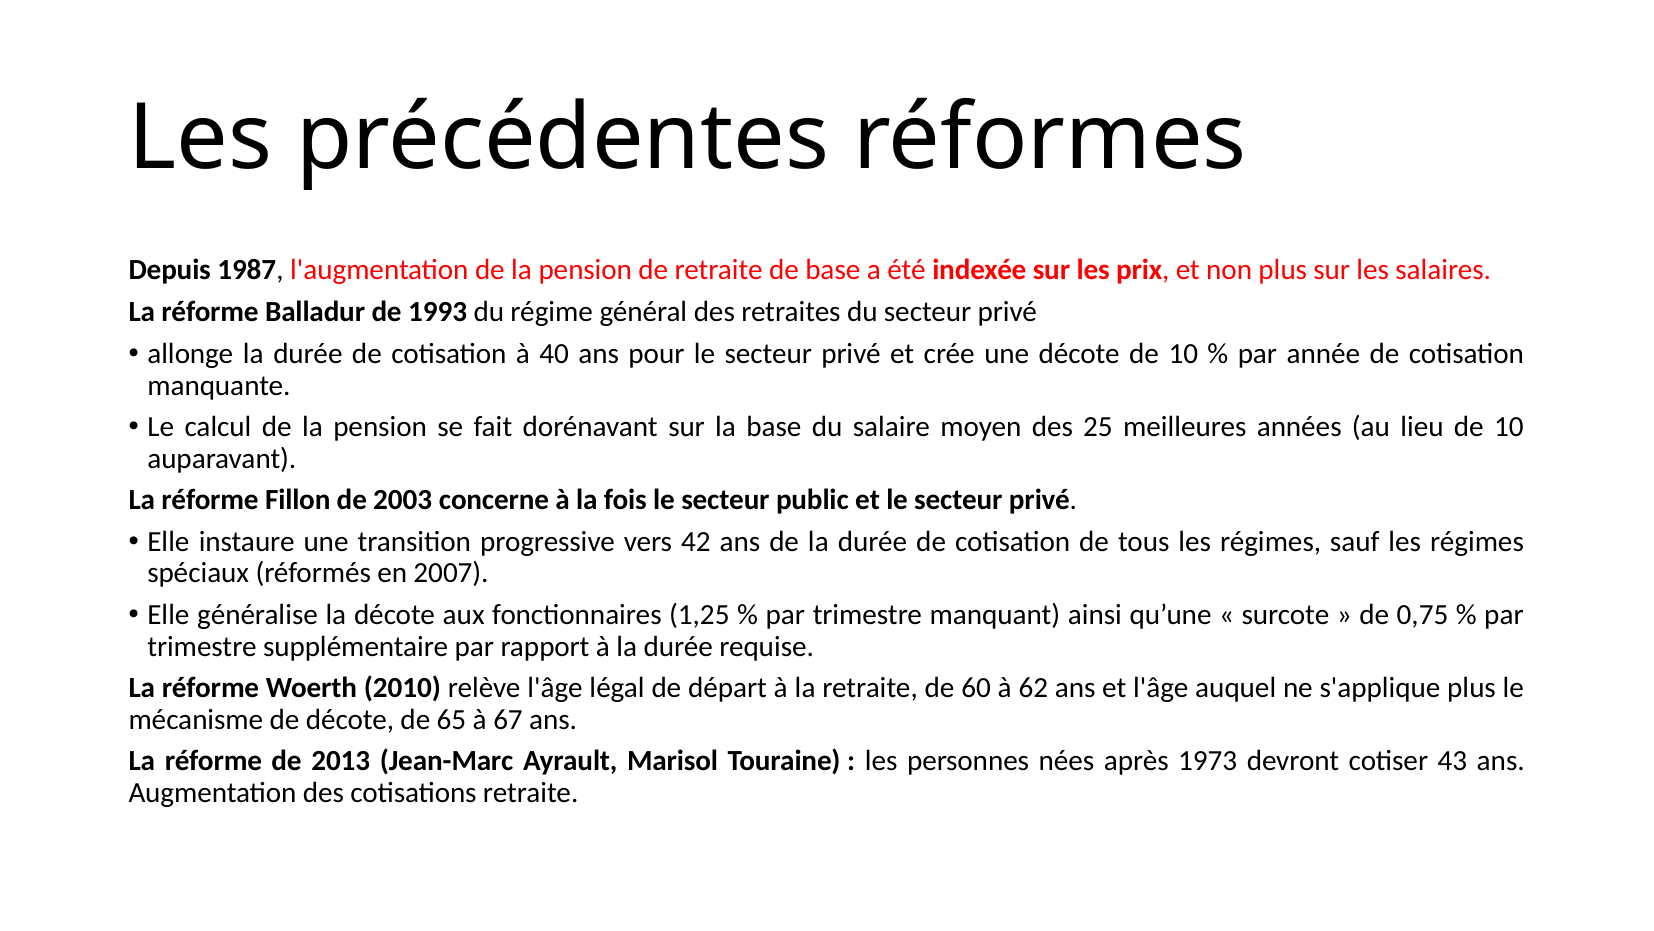

# Les précédentes réformes
Depuis 1987, l'augmentation de la pension de retraite de base a été indexée sur les prix, et non plus sur les salaires.
La réforme Balladur de 1993 du régime général des retraites du secteur privé
allonge la durée de cotisation à 40 ans pour le secteur privé et crée une décote de 10 % par année de cotisation manquante.
Le calcul de la pension se fait dorénavant sur la base du salaire moyen des 25 meilleures années (au lieu de 10 auparavant).
La réforme Fillon de 2003 concerne à la fois le secteur public et le secteur privé.
Elle instaure une transition progressive vers 42 ans de la durée de cotisation de tous les régimes, sauf les régimes spéciaux (réformés en 2007).
Elle généralise la décote aux fonctionnaires (1,25 % par trimestre manquant) ainsi qu’une « surcote » de 0,75 % par trimestre supplémentaire par rapport à la durée requise.
La réforme Woerth (2010) relève l'âge légal de départ à la retraite, de 60 à 62 ans et l'âge auquel ne s'applique plus le mécanisme de décote, de 65 à 67 ans.
La réforme de 2013 (Jean-Marc Ayrault, Marisol Touraine) : les personnes nées après 1973 devront cotiser 43 ans. Augmentation des cotisations retraite.